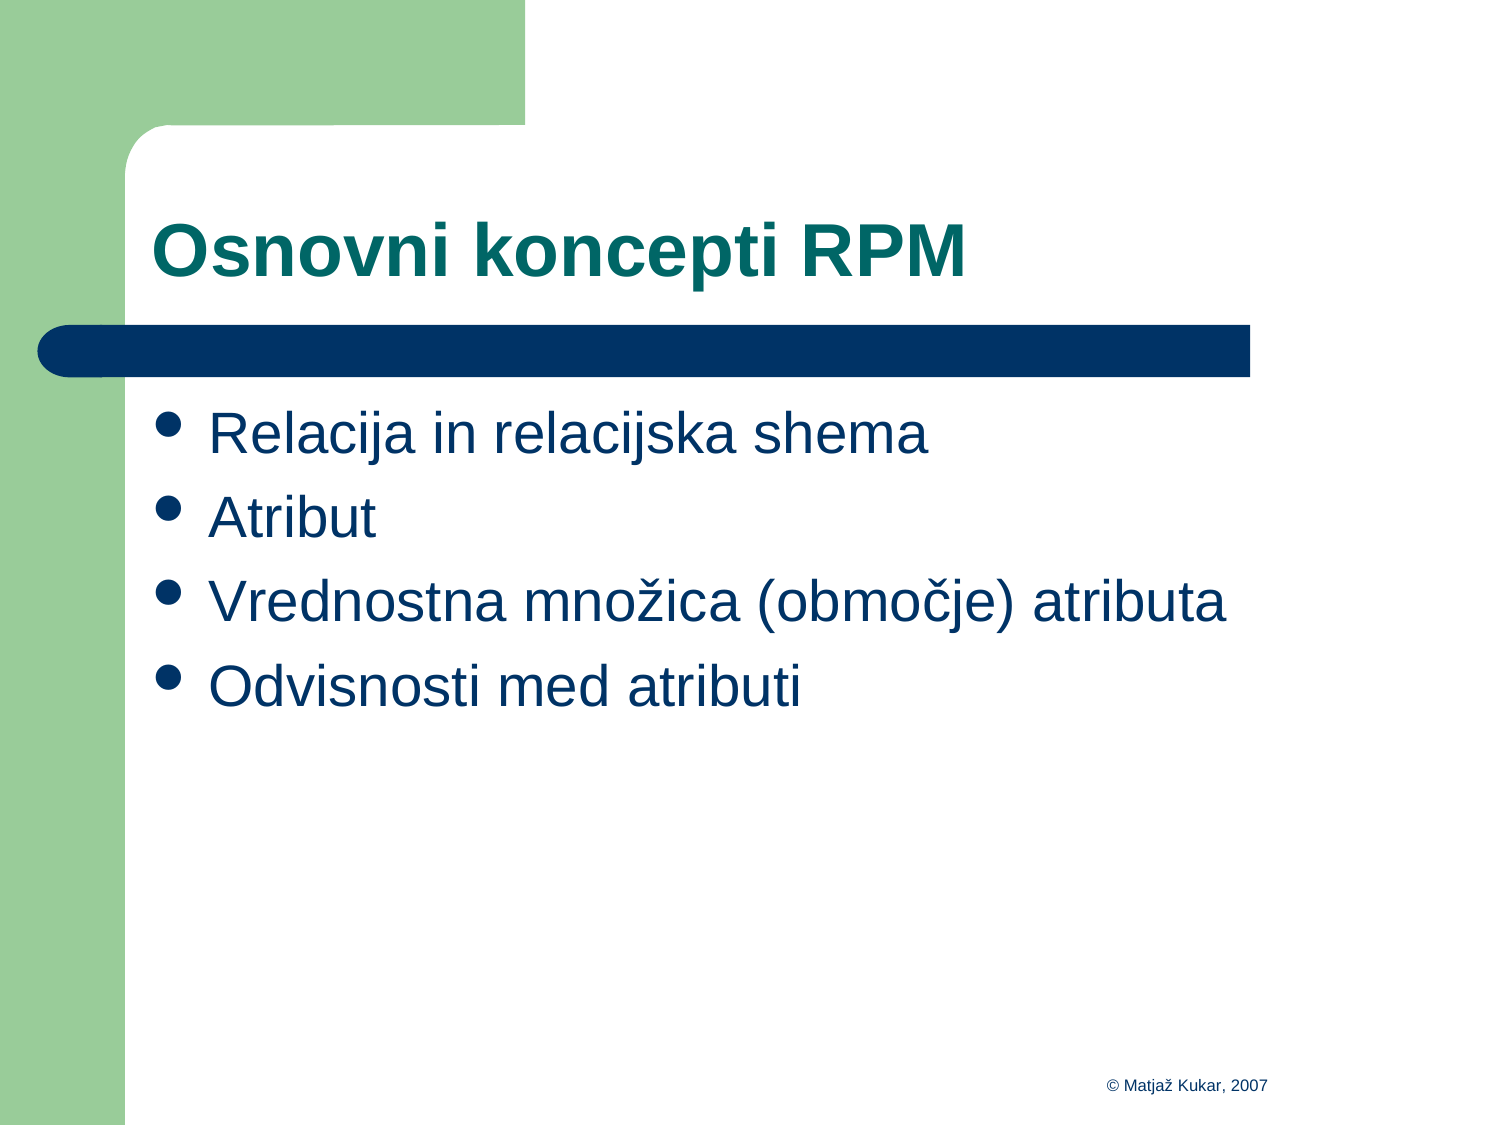

# Osnovni koncepti RPM
Relacija in relacijska shema
Atribut
Vrednostna množica (območje) atributa
Odvisnosti med atributi
© Matjaž Kukar, 2007